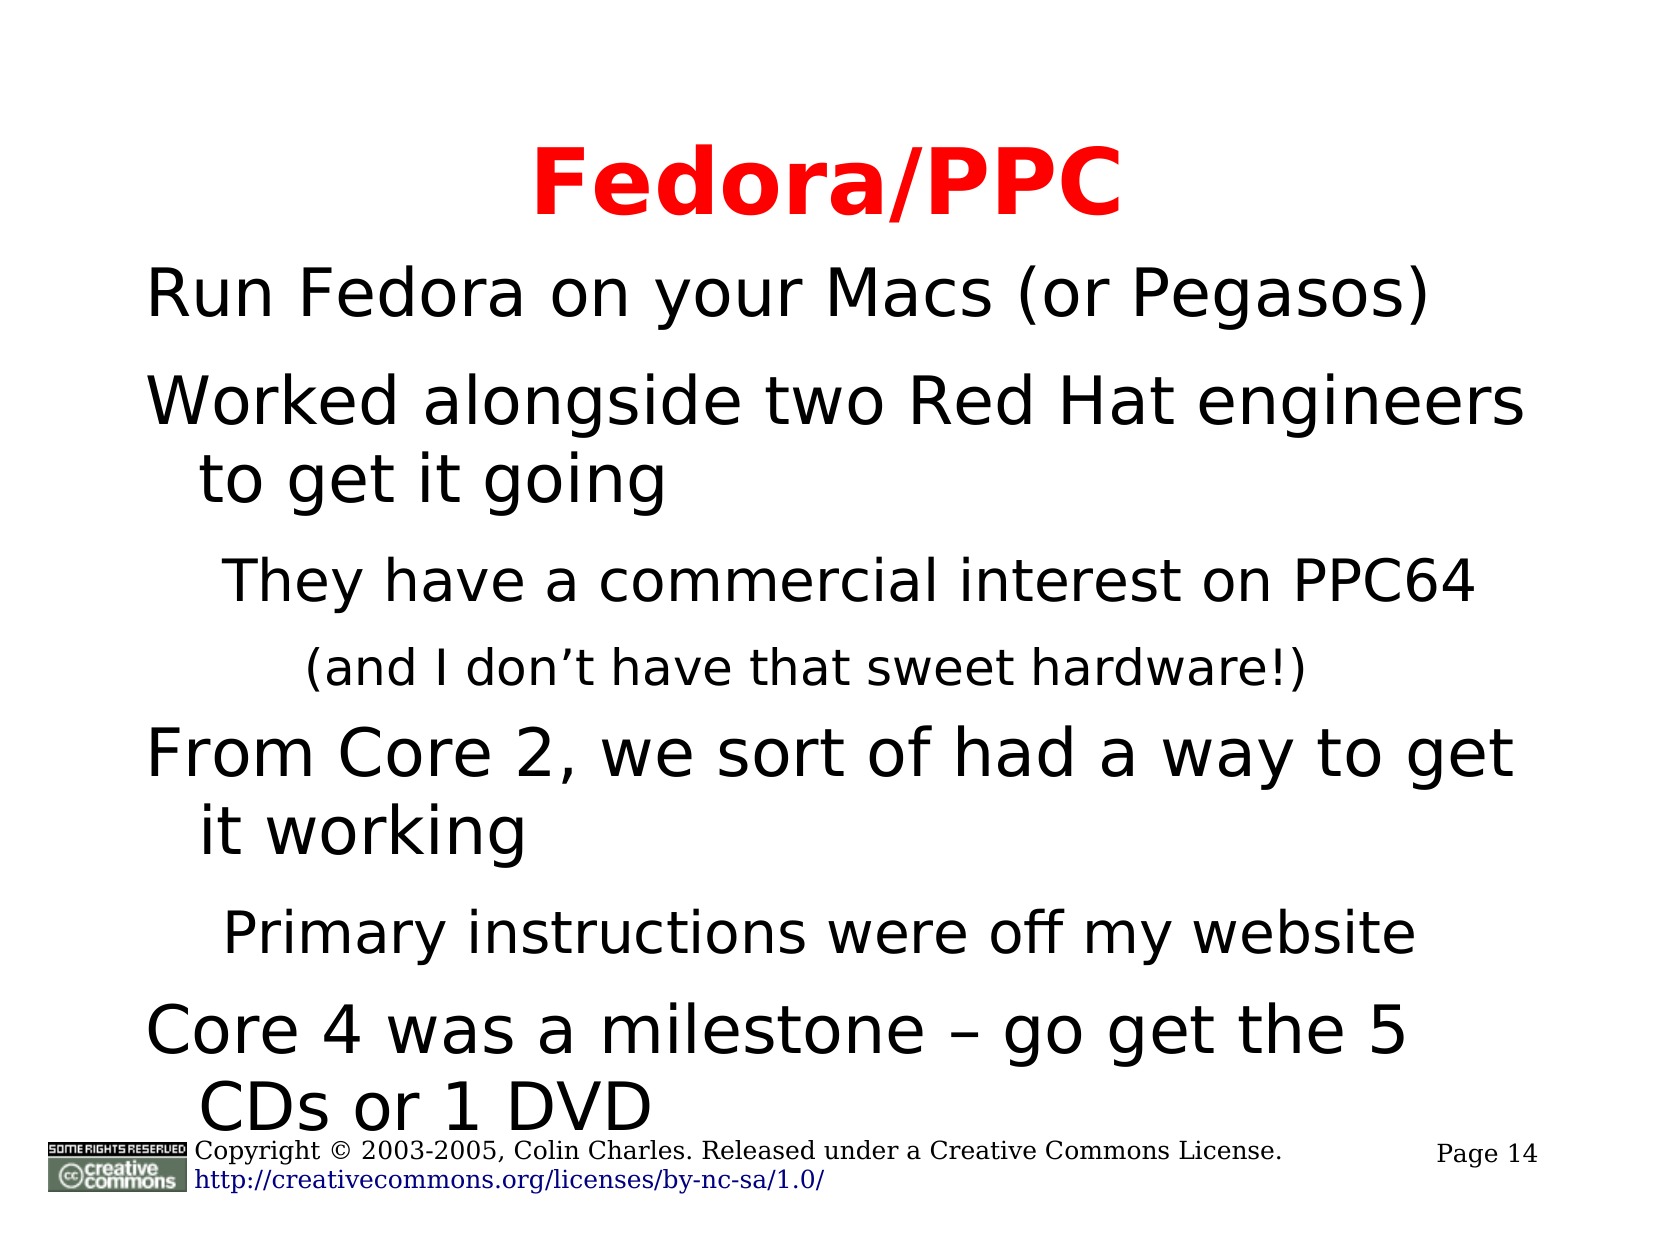

# Fedora/PPC
Run Fedora on your Macs (or Pegasos)
Worked alongside two Red Hat engineers to get it going
They have a commercial interest on PPC64
(and I don’t have that sweet hardware!)
From Core 2, we sort of had a way to get it working
Primary instructions were off my website
Core 4 was a milestone – go get the 5 CDs or 1 DVD